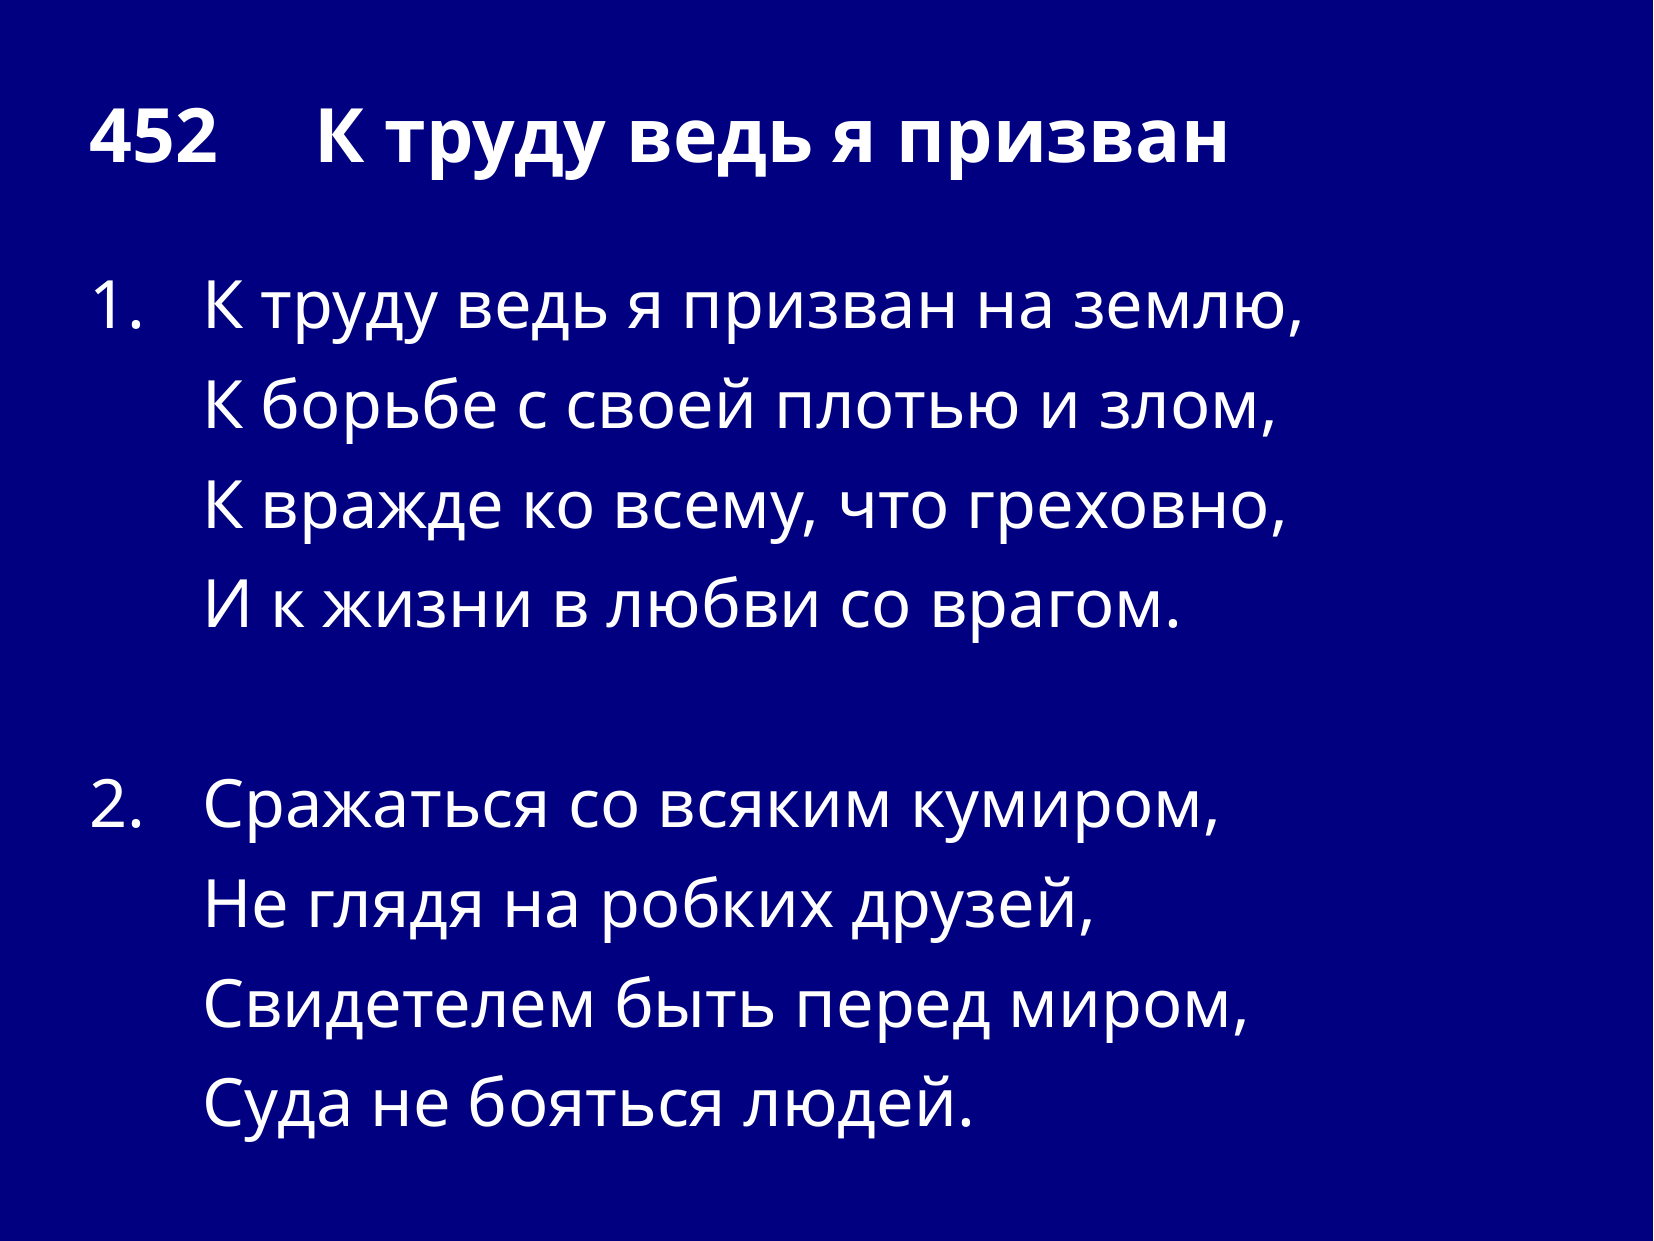

452	К труду ведь я призван
1.	К труду ведь я призван на землю,
	К борьбе с своей плотью и злом,
	К вражде ко всему, что греховно,
	И к жизни в любви со врагом.
2.	Сражаться со всяким кумиром,
	Не глядя на робких друзей,
	Свидетелем быть перед миром,
	Суда не бояться людей.